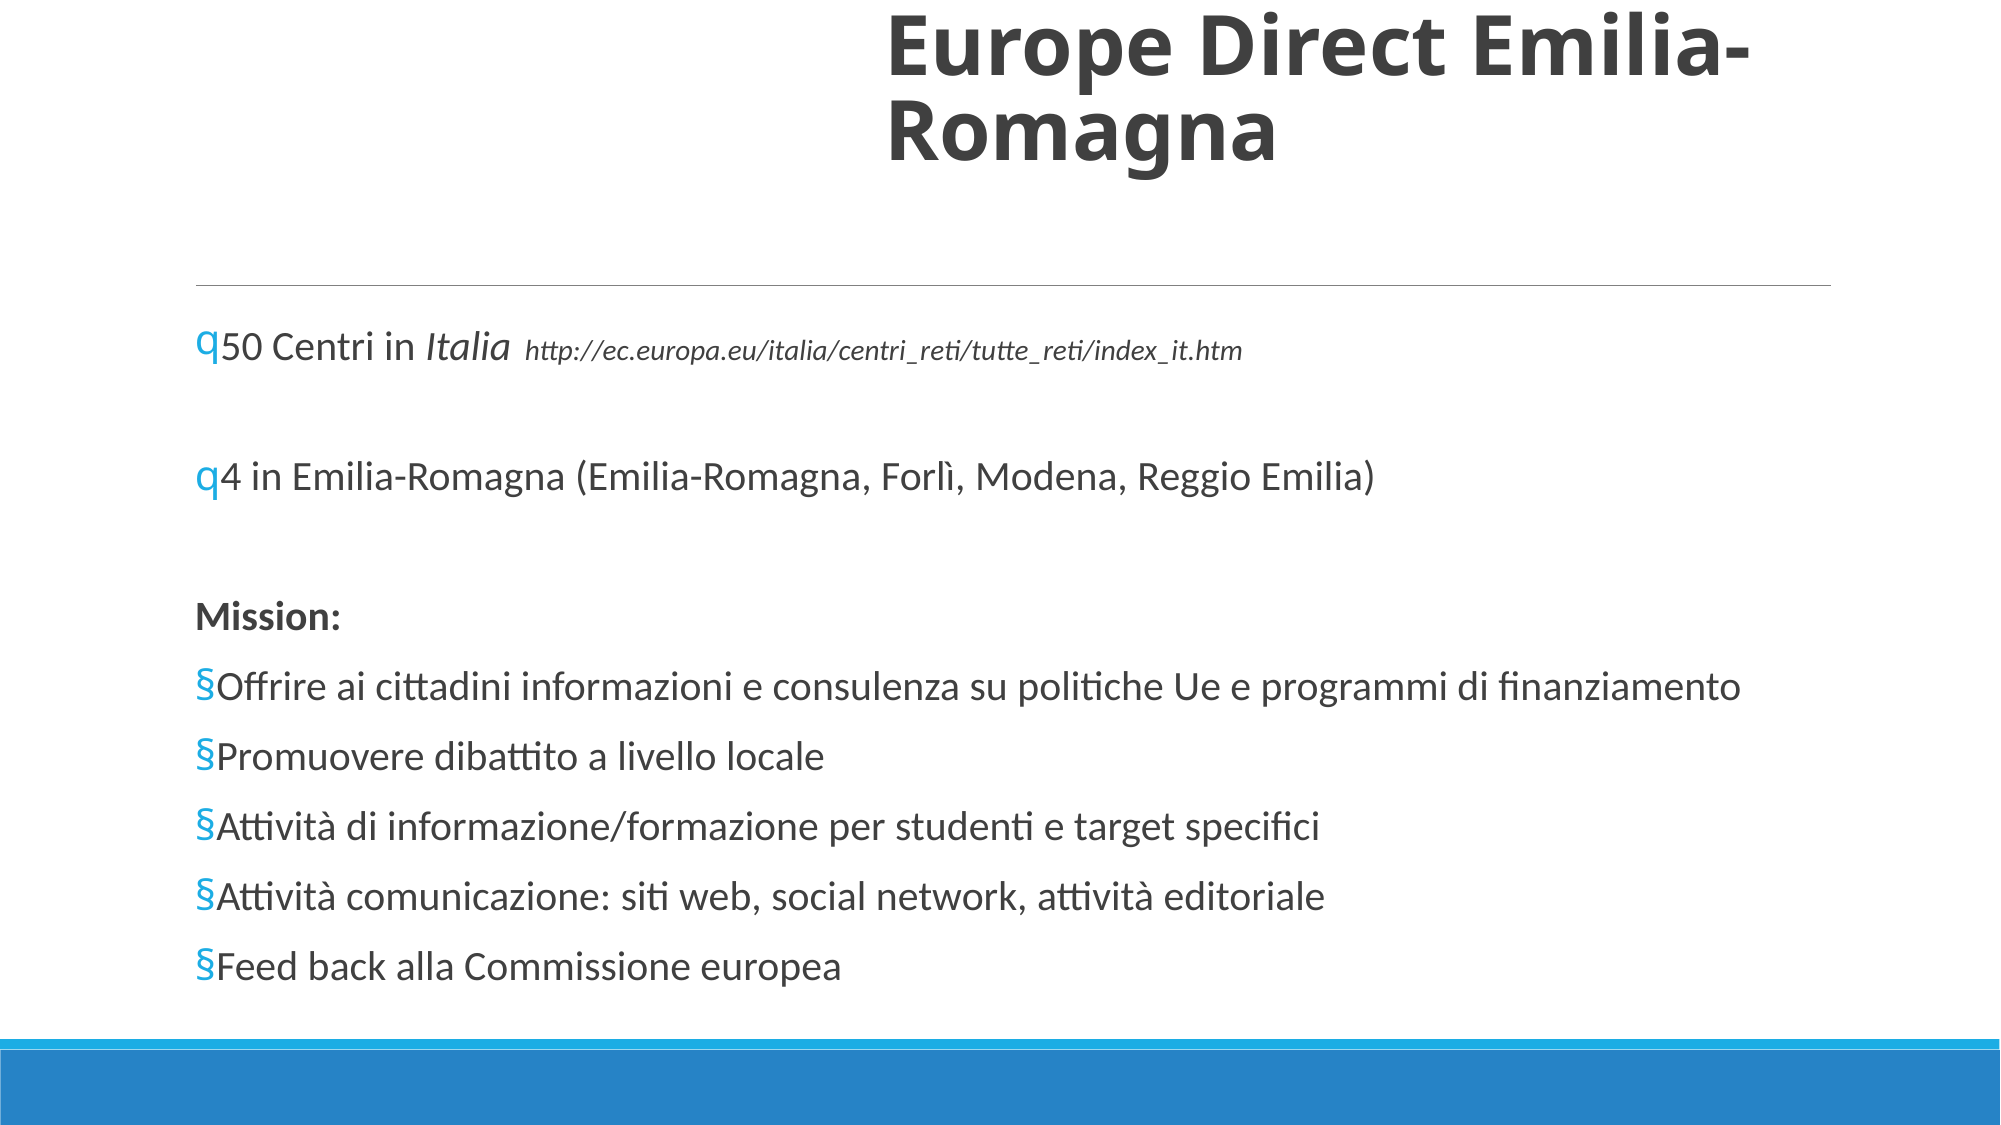

# Europe Direct Emilia-Romagna
50 Centri in Italia http://ec.europa.eu/italia/centri_reti/tutte_reti/index_it.htm
4 in Emilia-Romagna (Emilia-Romagna, Forlì, Modena, Reggio Emilia)
Mission:
Offrire ai cittadini informazioni e consulenza su politiche Ue e programmi di finanziamento
Promuovere dibattito a livello locale
Attività di informazione/formazione per studenti e target specifici
Attività comunicazione: siti web, social network, attività editoriale
Feed back alla Commissione europea